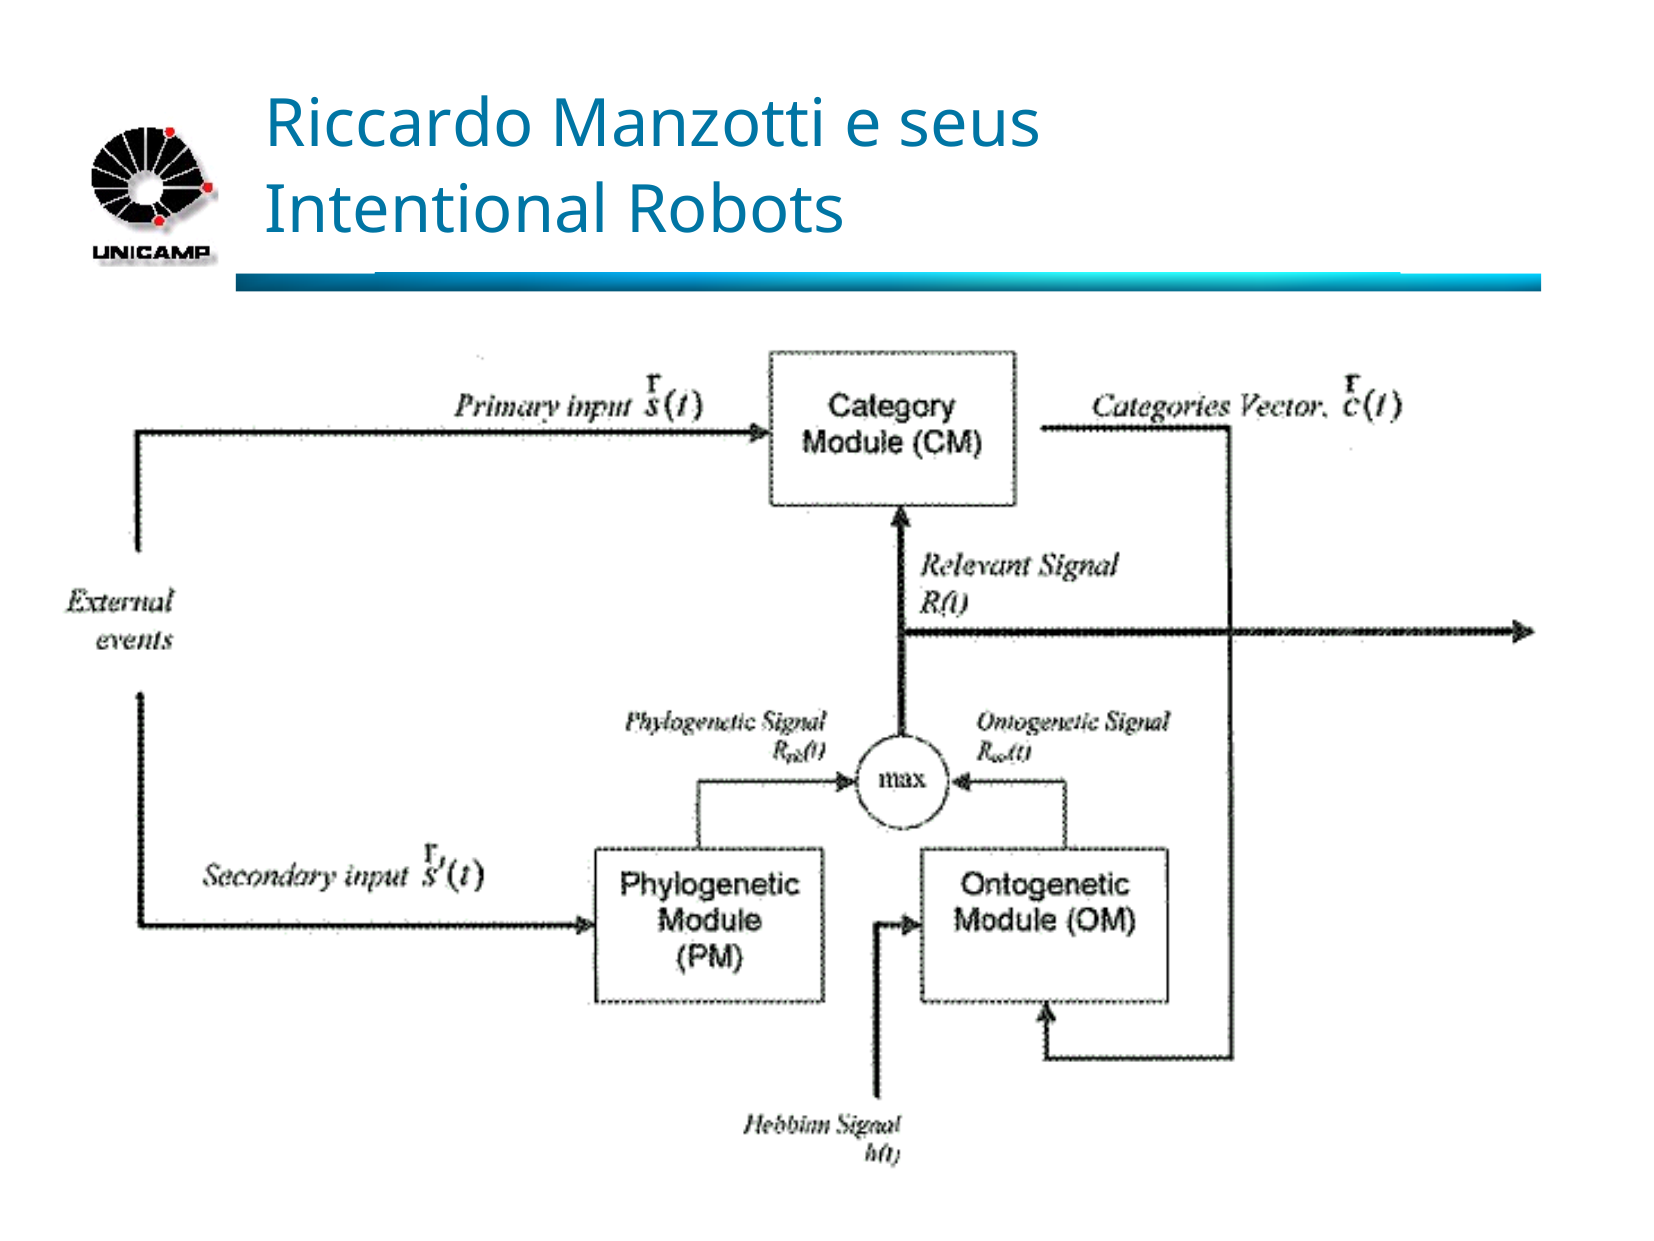

# Riccardo Manzotti e seus Intentional Robots